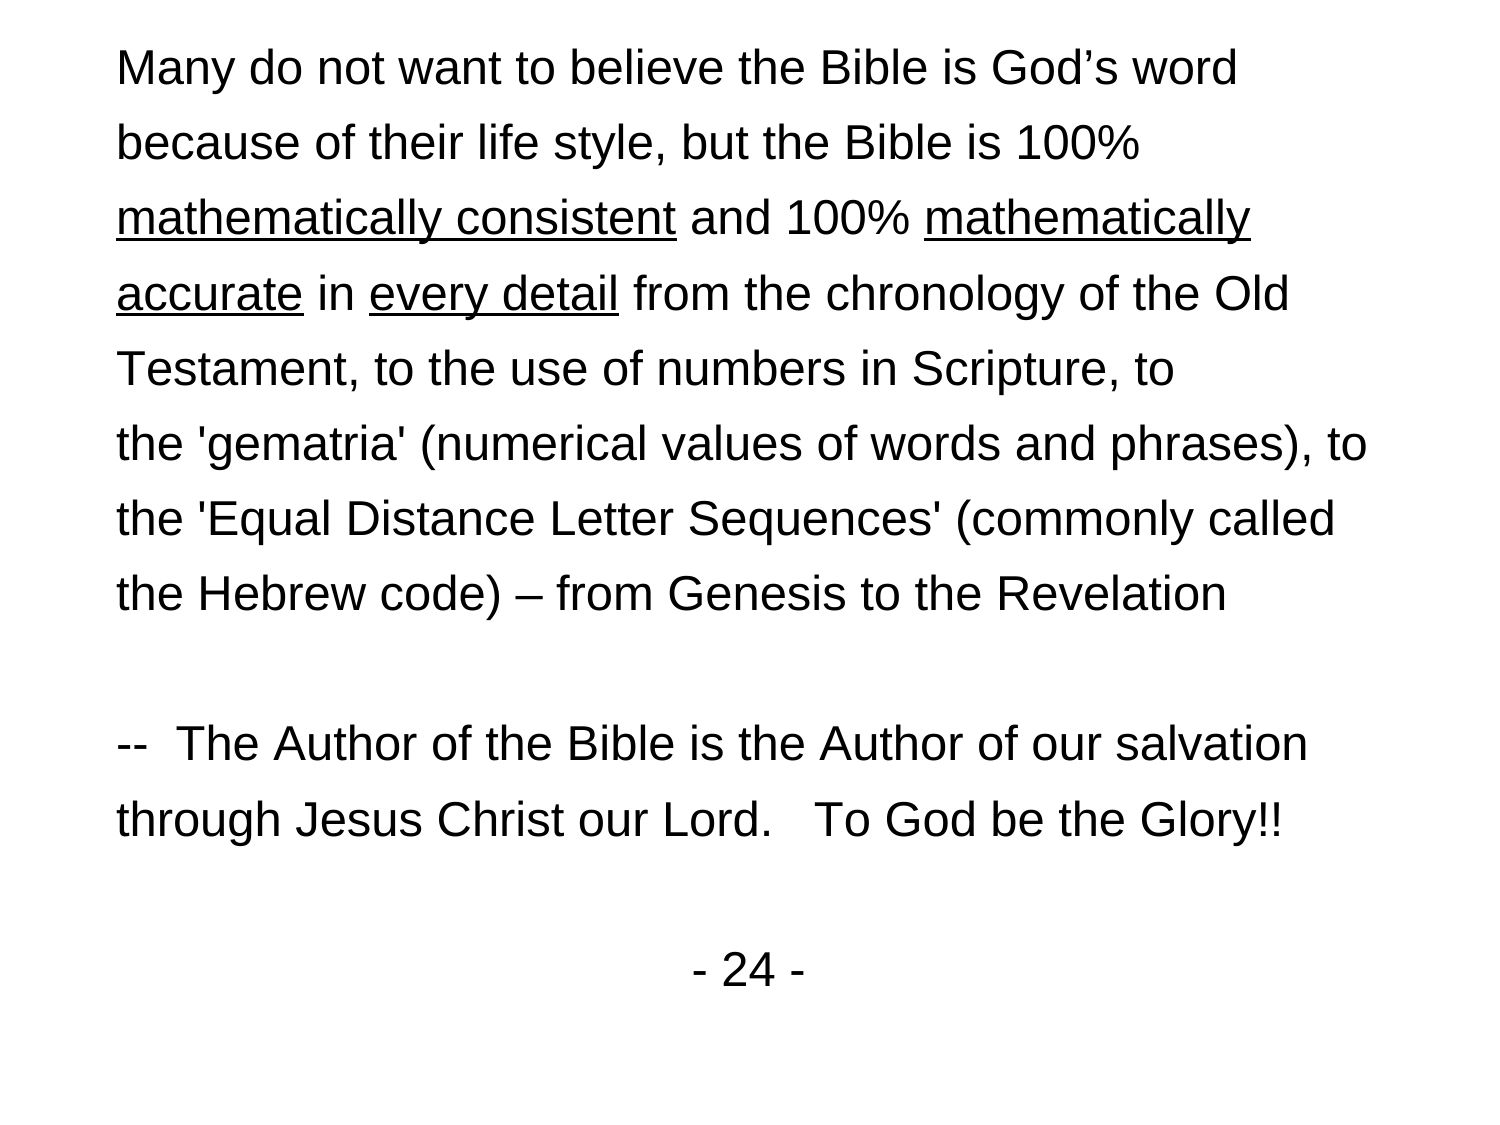

# Many do not want to believe the Bible is God’s word
because of their life style, but the Bible is 100%
mathematically consistent and 100% mathematically
accurate in every detail from the chronology of the Old
Testament, to the use of numbers in Scripture, to
the 'gematria' (numerical values of words and phrases), to
the 'Equal Distance Letter Sequences' (commonly called
the Hebrew code) – from Genesis to the Revelation
-- The Author of the Bible is the Author of our salvation
through Jesus Christ our Lord. To God be the Glory!!
- 24 -